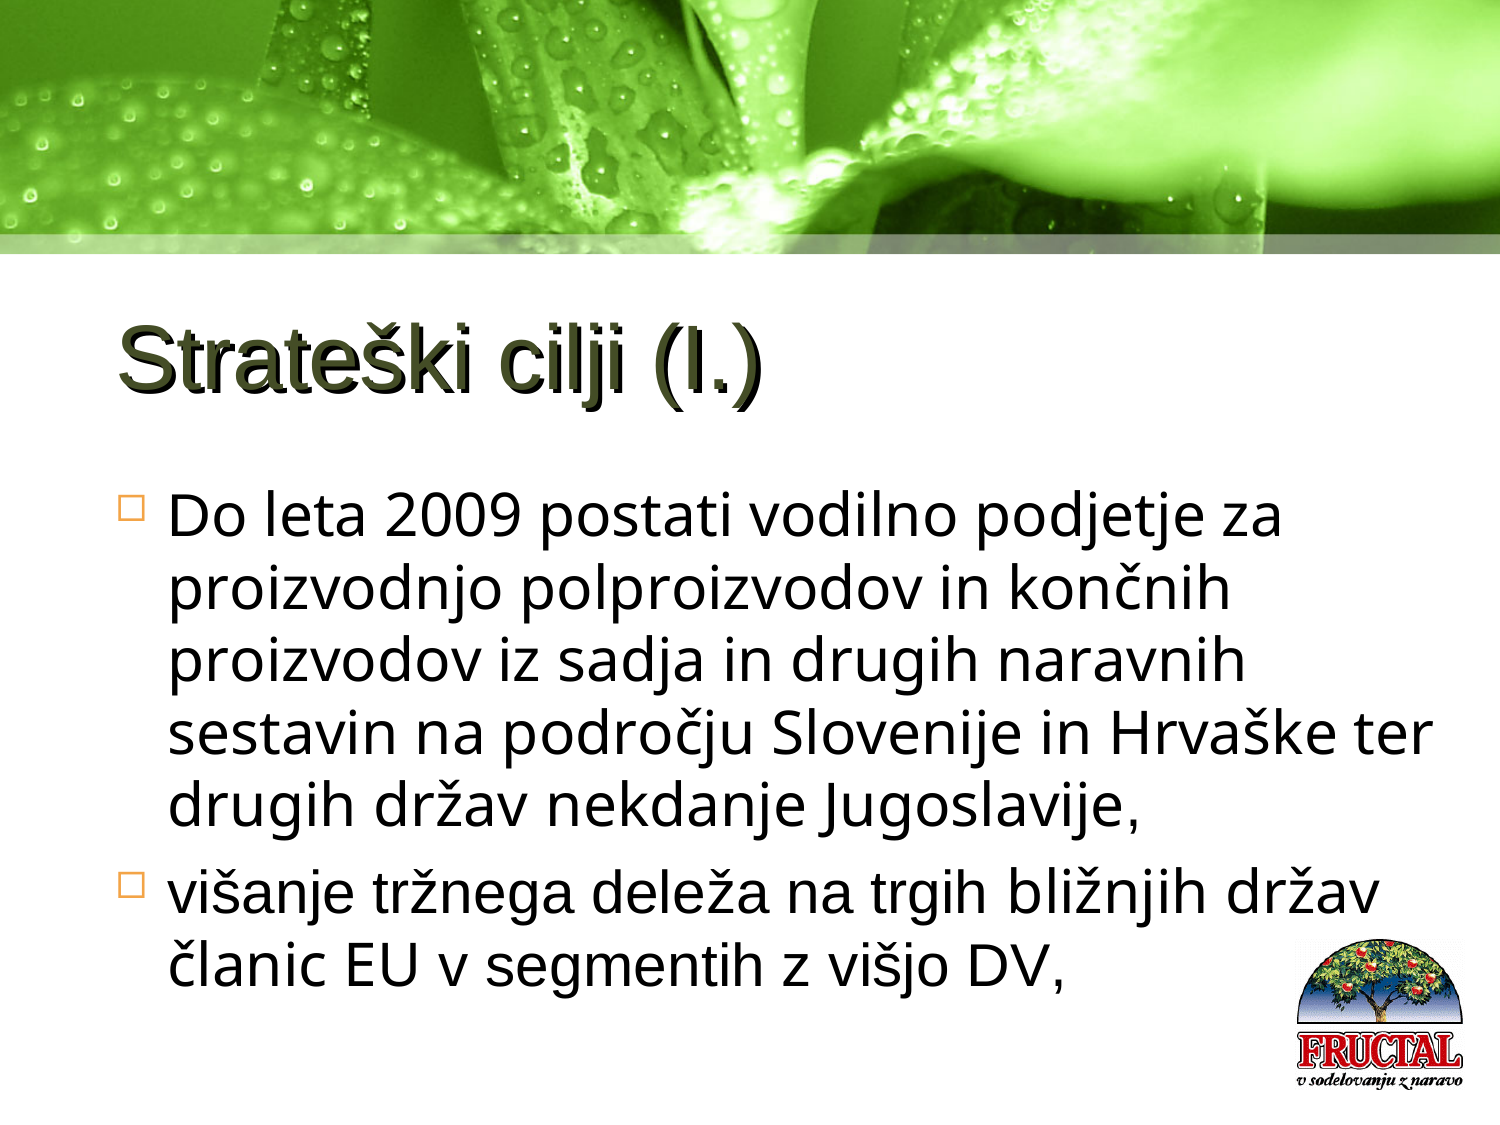

# Strateški cilji (I.)
Do leta 2009 postati vodilno podjetje za proizvodnjo polproizvodov in končnih proizvodov iz sadja in drugih naravnih sestavin na področju Slovenije in Hrvaške ter drugih držav nekdanje Jugoslavije,
višanje tržnega deleža na trgih bližnjih držav članic EU v segmentih z višjo DV,